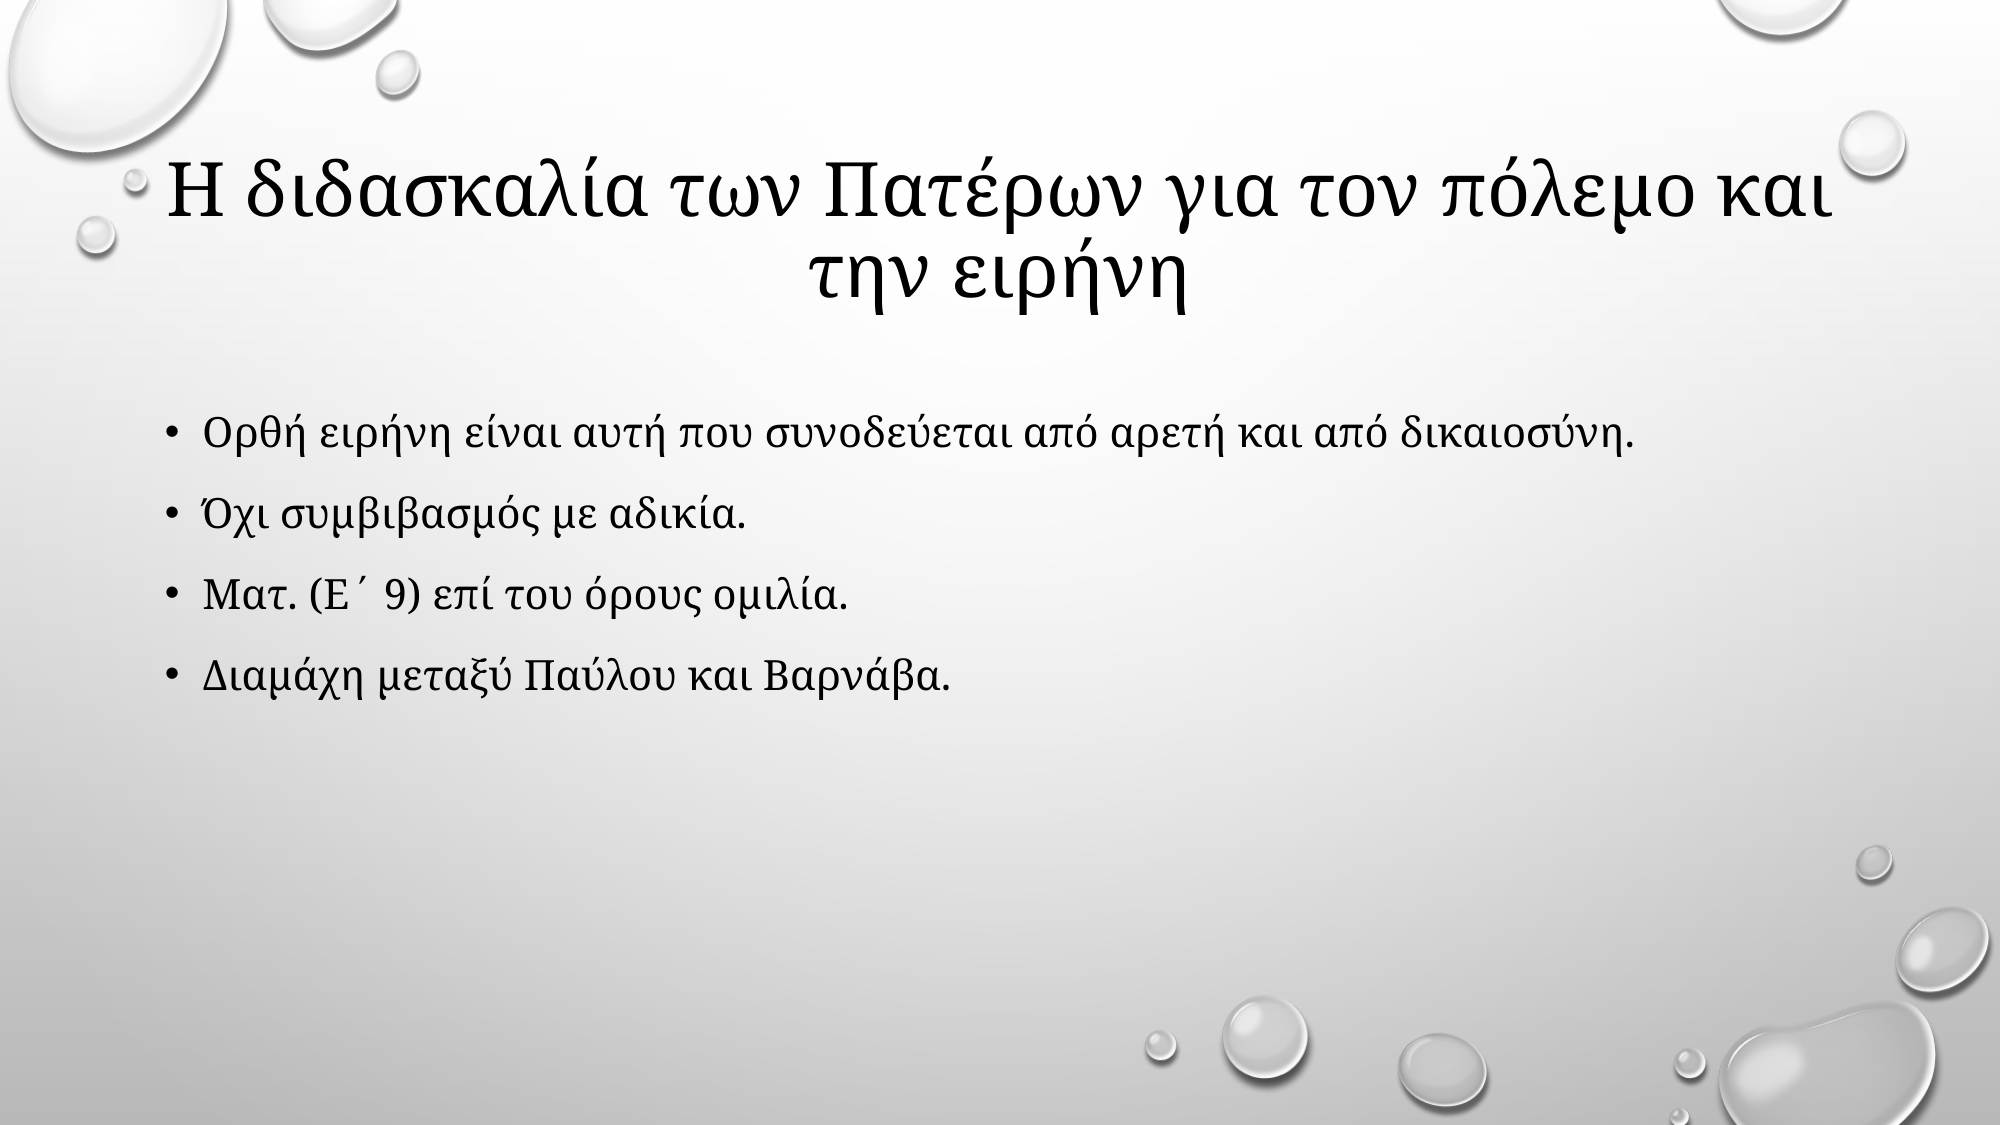

# Η διδασκαλία των Πατέρων για τον πόλεμο και την ειρήνη
Ορθή ειρήνη είναι αυτή που συνοδεύεται από αρετή και από δικαιοσύνη.
Όχι συμβιβασμός με αδικία.
Ματ. (Ε΄ 9) επί του όρους ομιλία.
Διαμάχη μεταξύ Παύλου και Βαρνάβα.